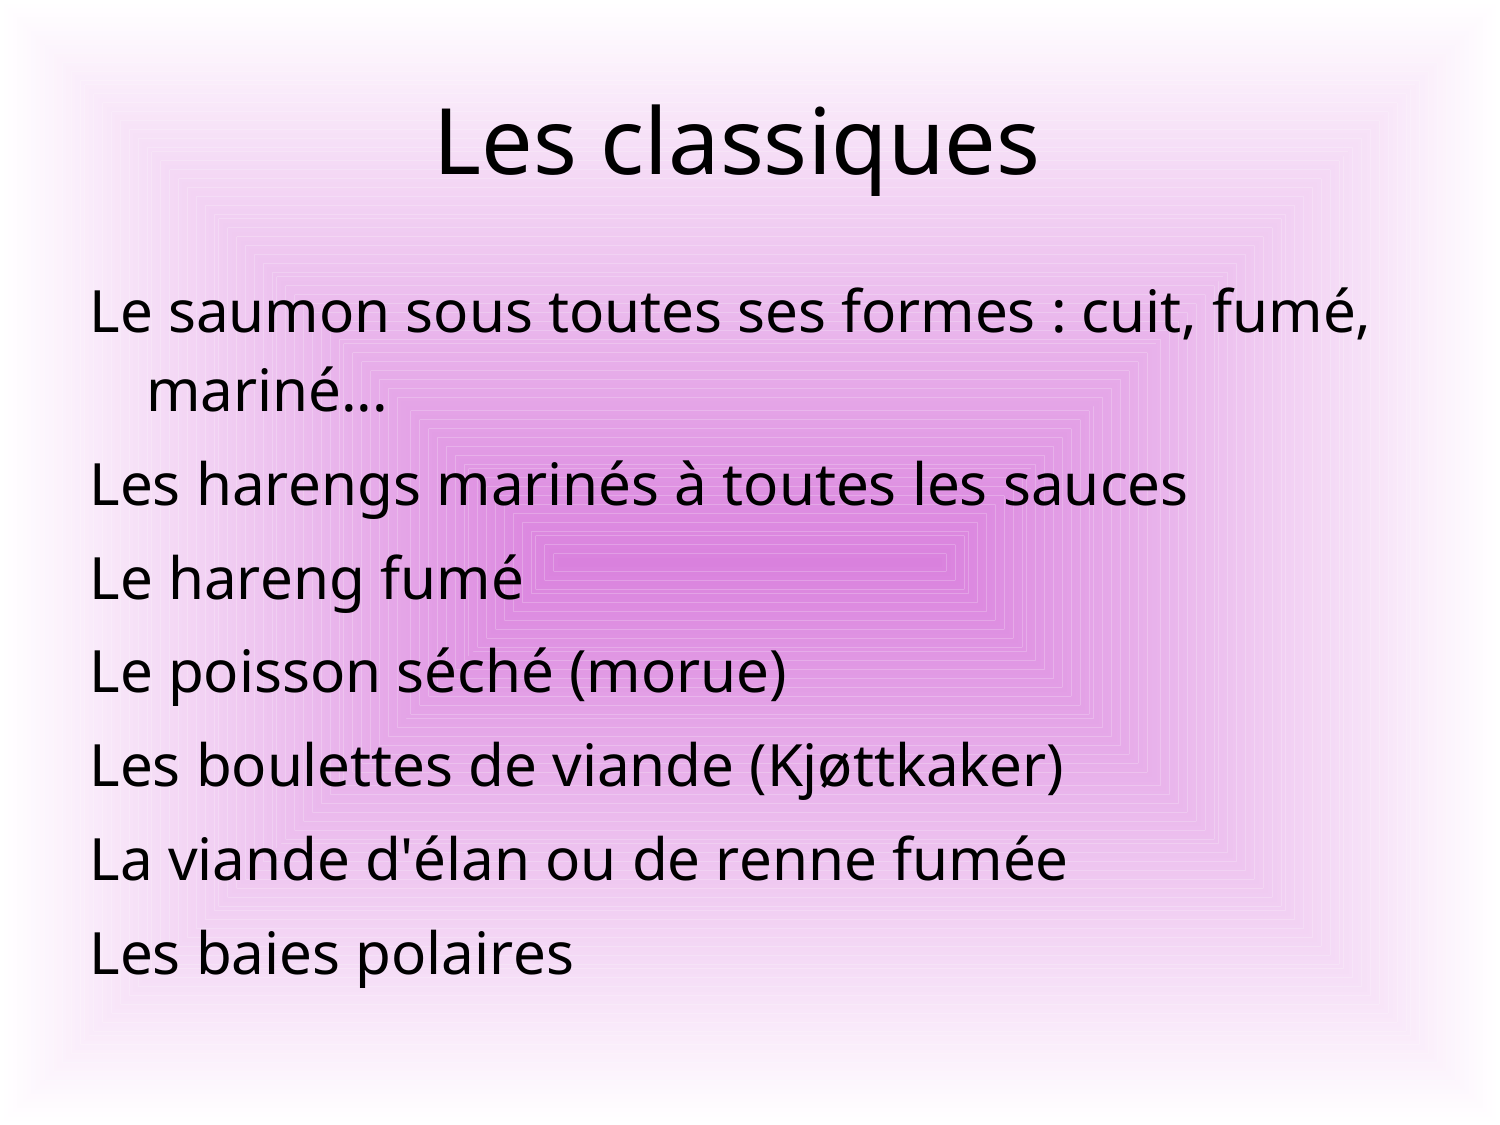

# Les classiques
Le saumon sous toutes ses formes : cuit, fumé, mariné...
Les harengs marinés à toutes les sauces
Le hareng fumé
Le poisson séché (morue)
Les boulettes de viande (Kjøttkaker)
La viande d'élan ou de renne fumée
Les baies polaires